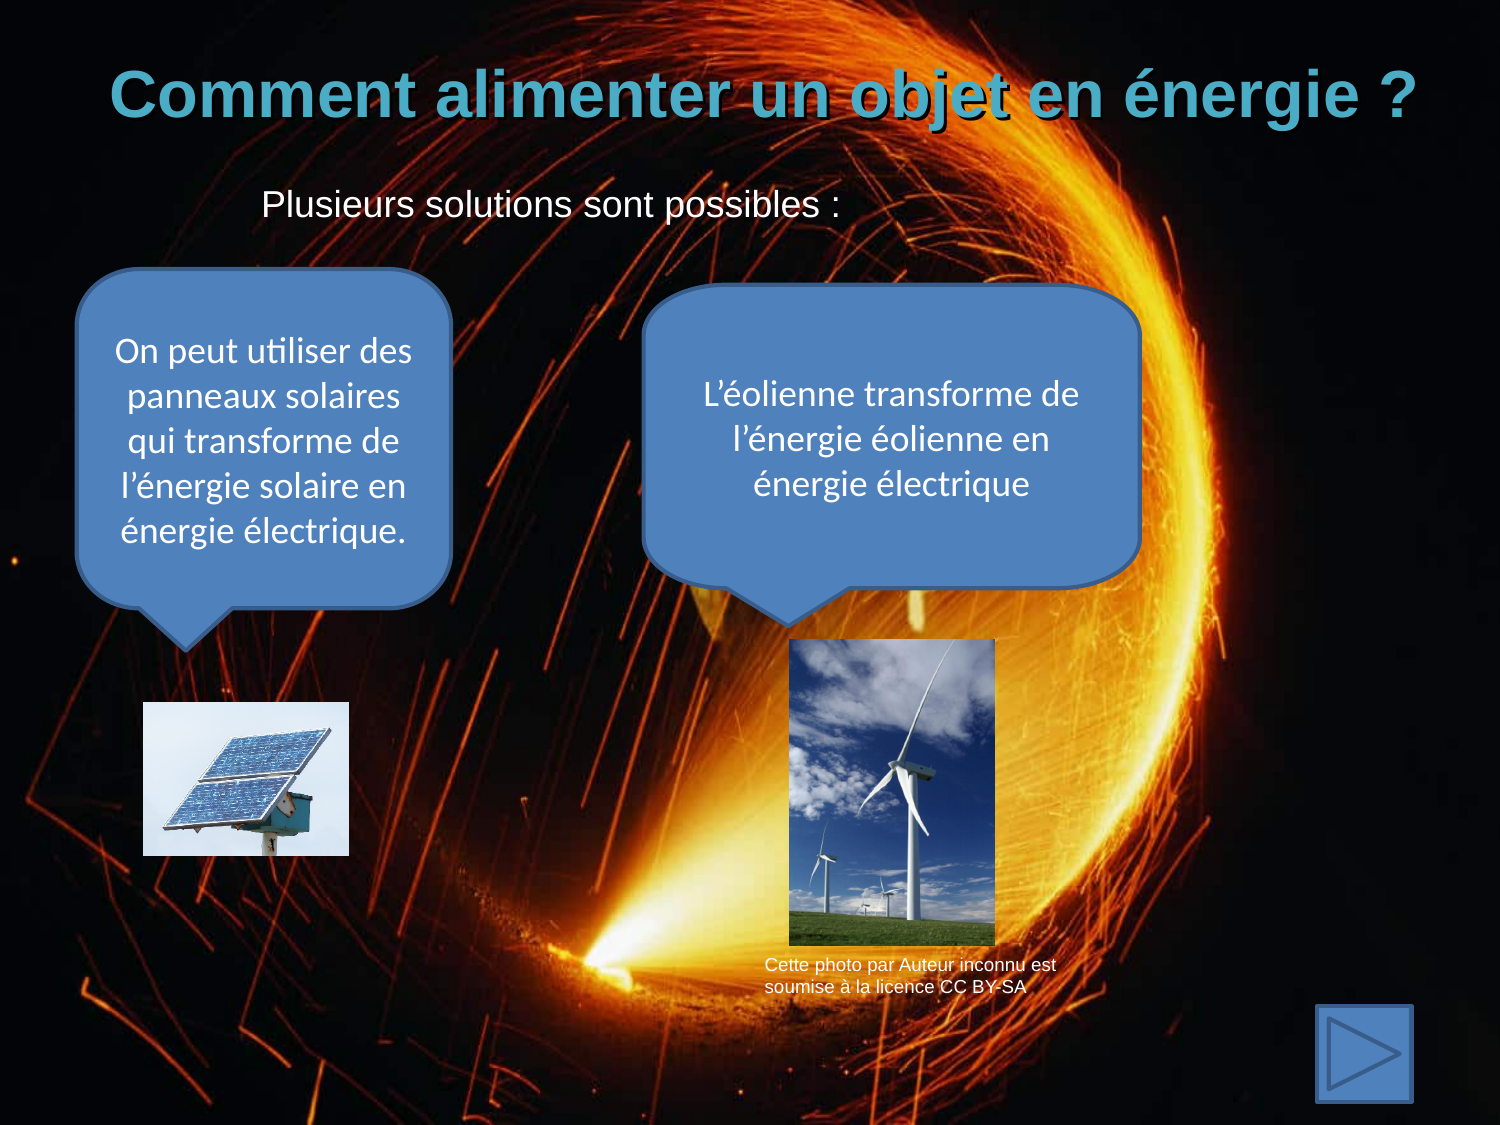

Comment alimenter un objet en énergie ?
Plusieurs solutions sont possibles :
On peut utiliser des panneaux solaires qui transforme de l’énergie solaire en énergie électrique.
L’éolienne transforme de l’énergie éolienne en énergie électrique
Cette photo par Auteur inconnu est soumise à la licence CC BY-SA